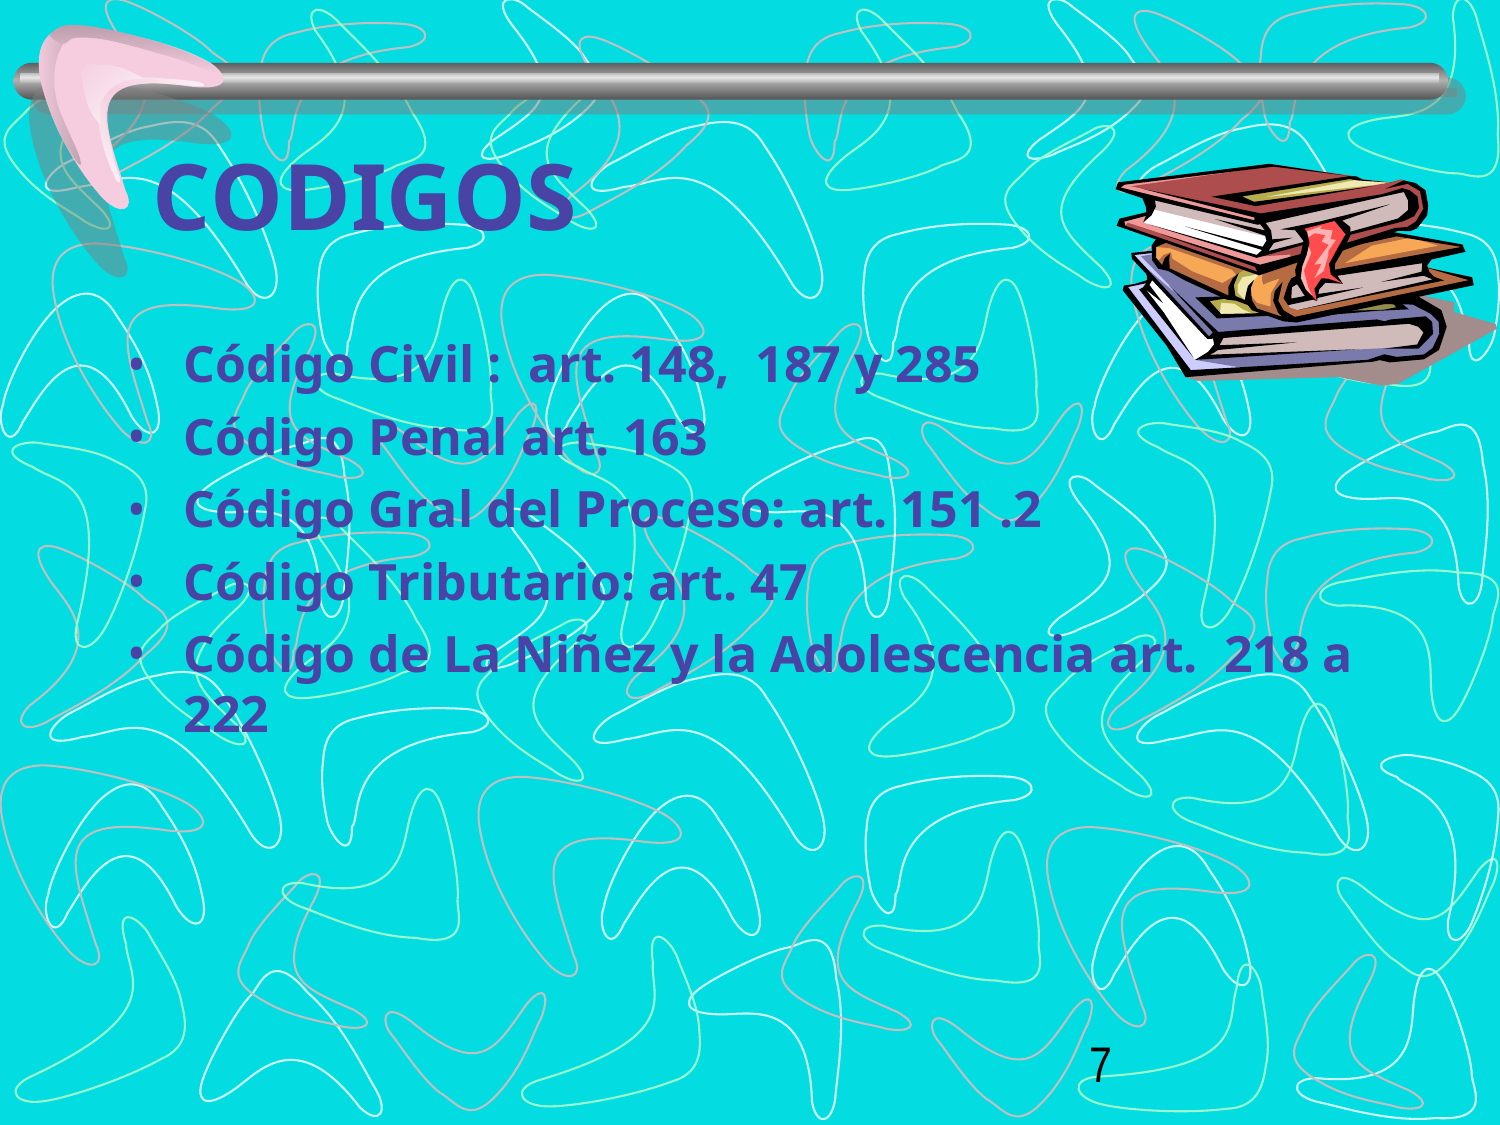

# CODIGOS
Código Civil : art. 148, 187 y 285
Código Penal art. 163
Código Gral del Proceso: art. 151 .2
Código Tributario: art. 47
Código de La Niñez y la Adolescencia art. 218 a 222
7